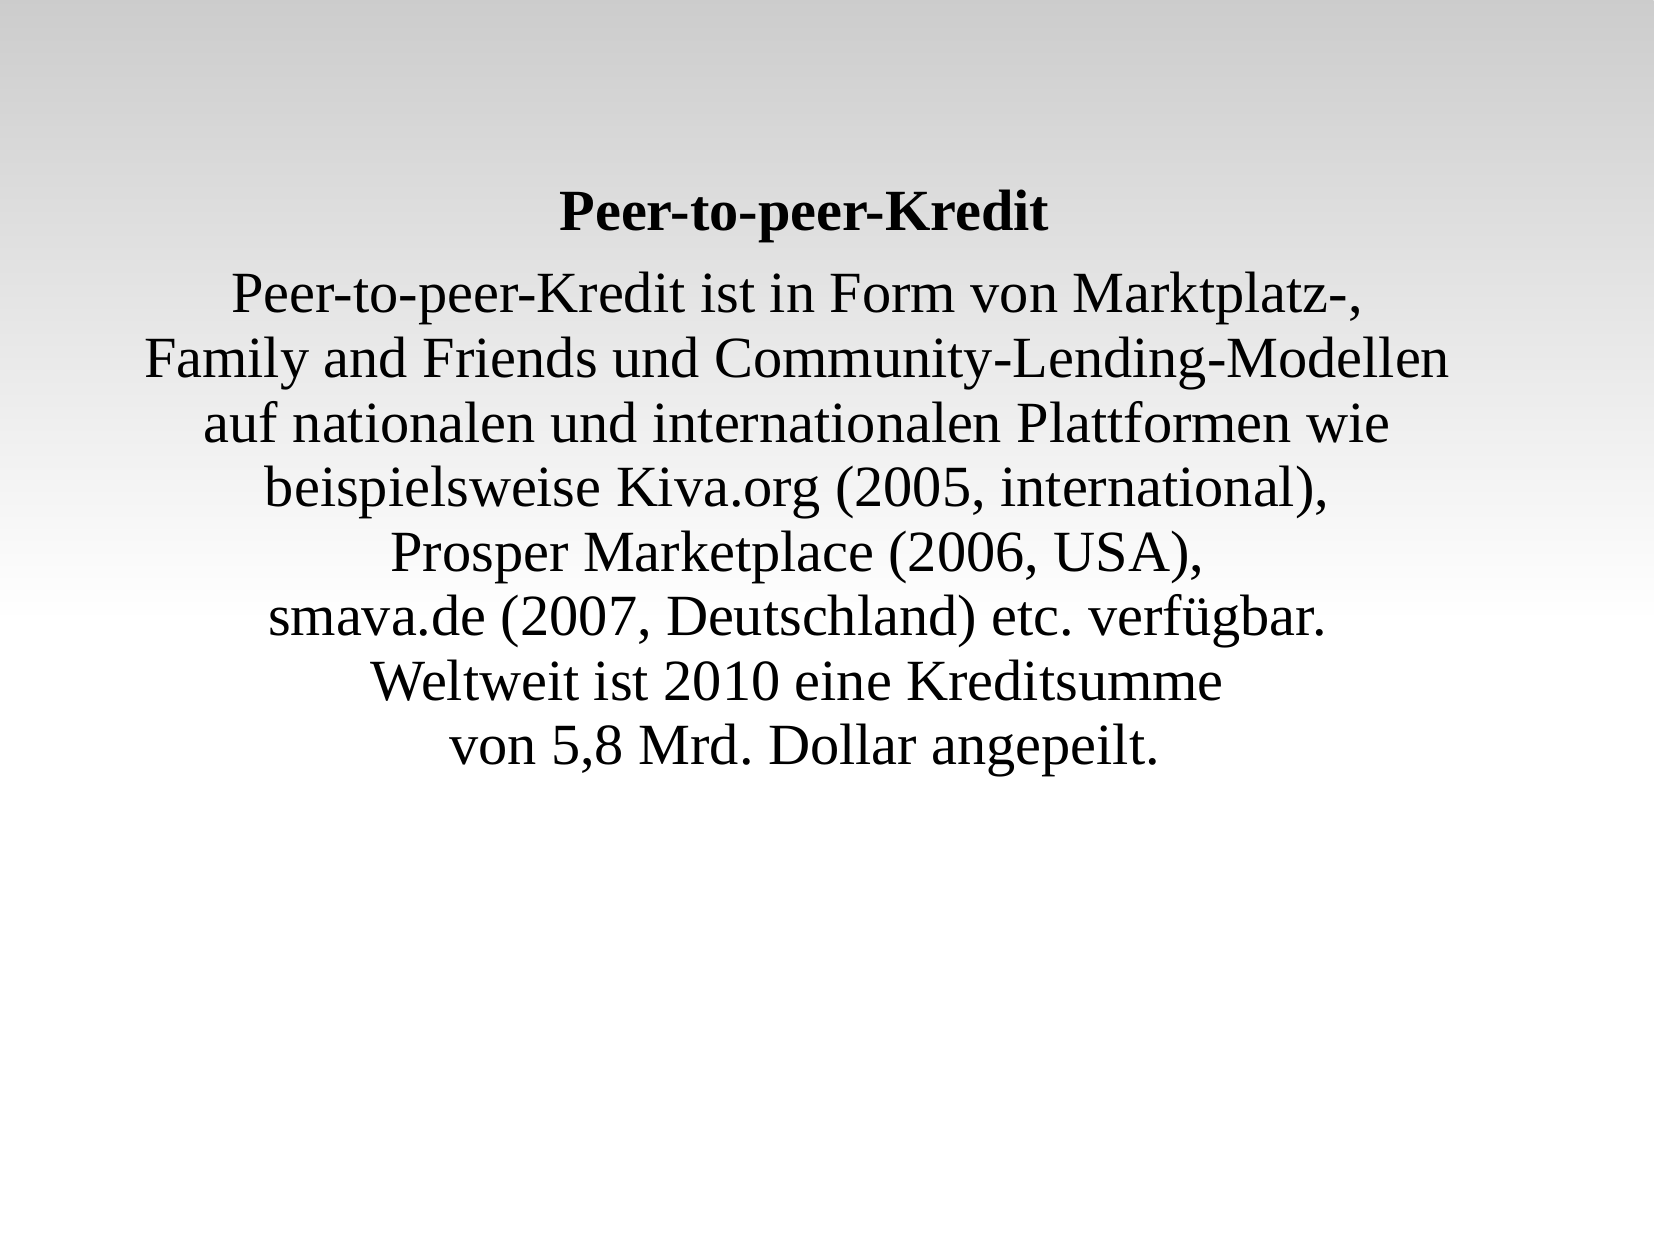

Peer-to-peer-Kredit
Peer-to-peer-Kredit ist in Form von Marktplatz-,
Family and Friends und Community-Lending-Modellen
auf nationalen und internationalen Plattformen wie
beispielsweise Kiva.org (2005, international),
Prosper Marketplace (2006, USA),
smava.de (2007, Deutschland) etc. verfügbar.
Weltweit ist 2010 eine Kreditsumme
von 5,8 Mrd. Dollar angepeilt.